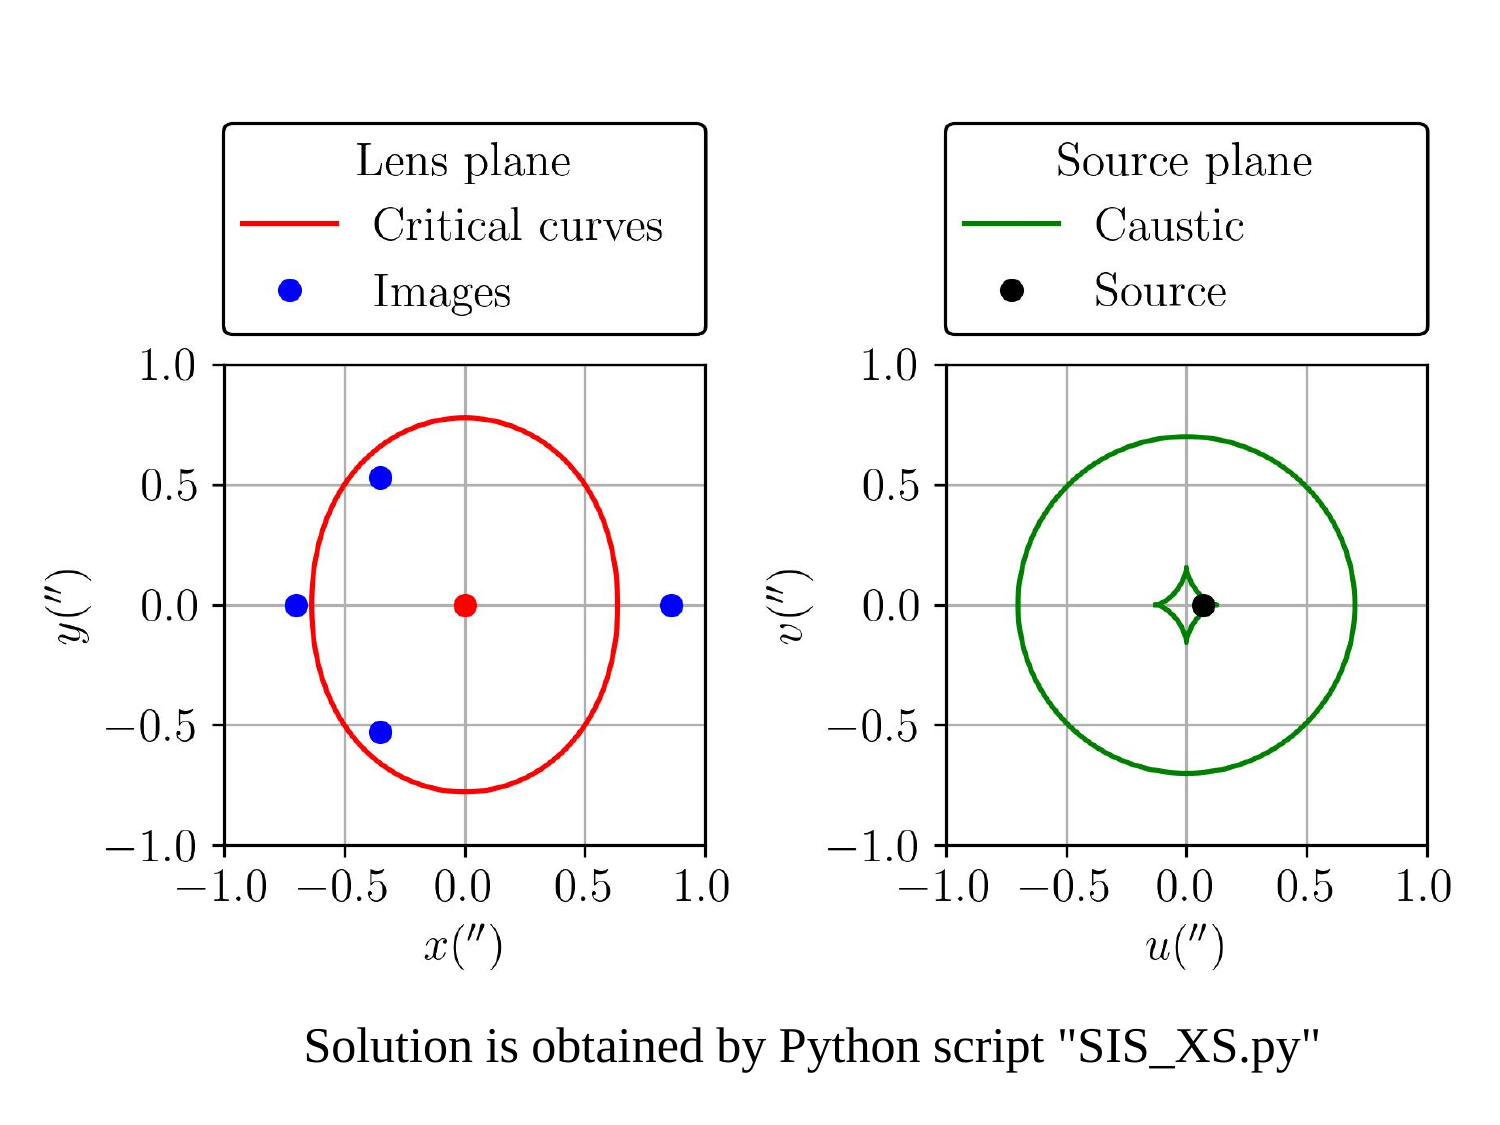

# Solution is obtained by Python script "SIS_XS.py"